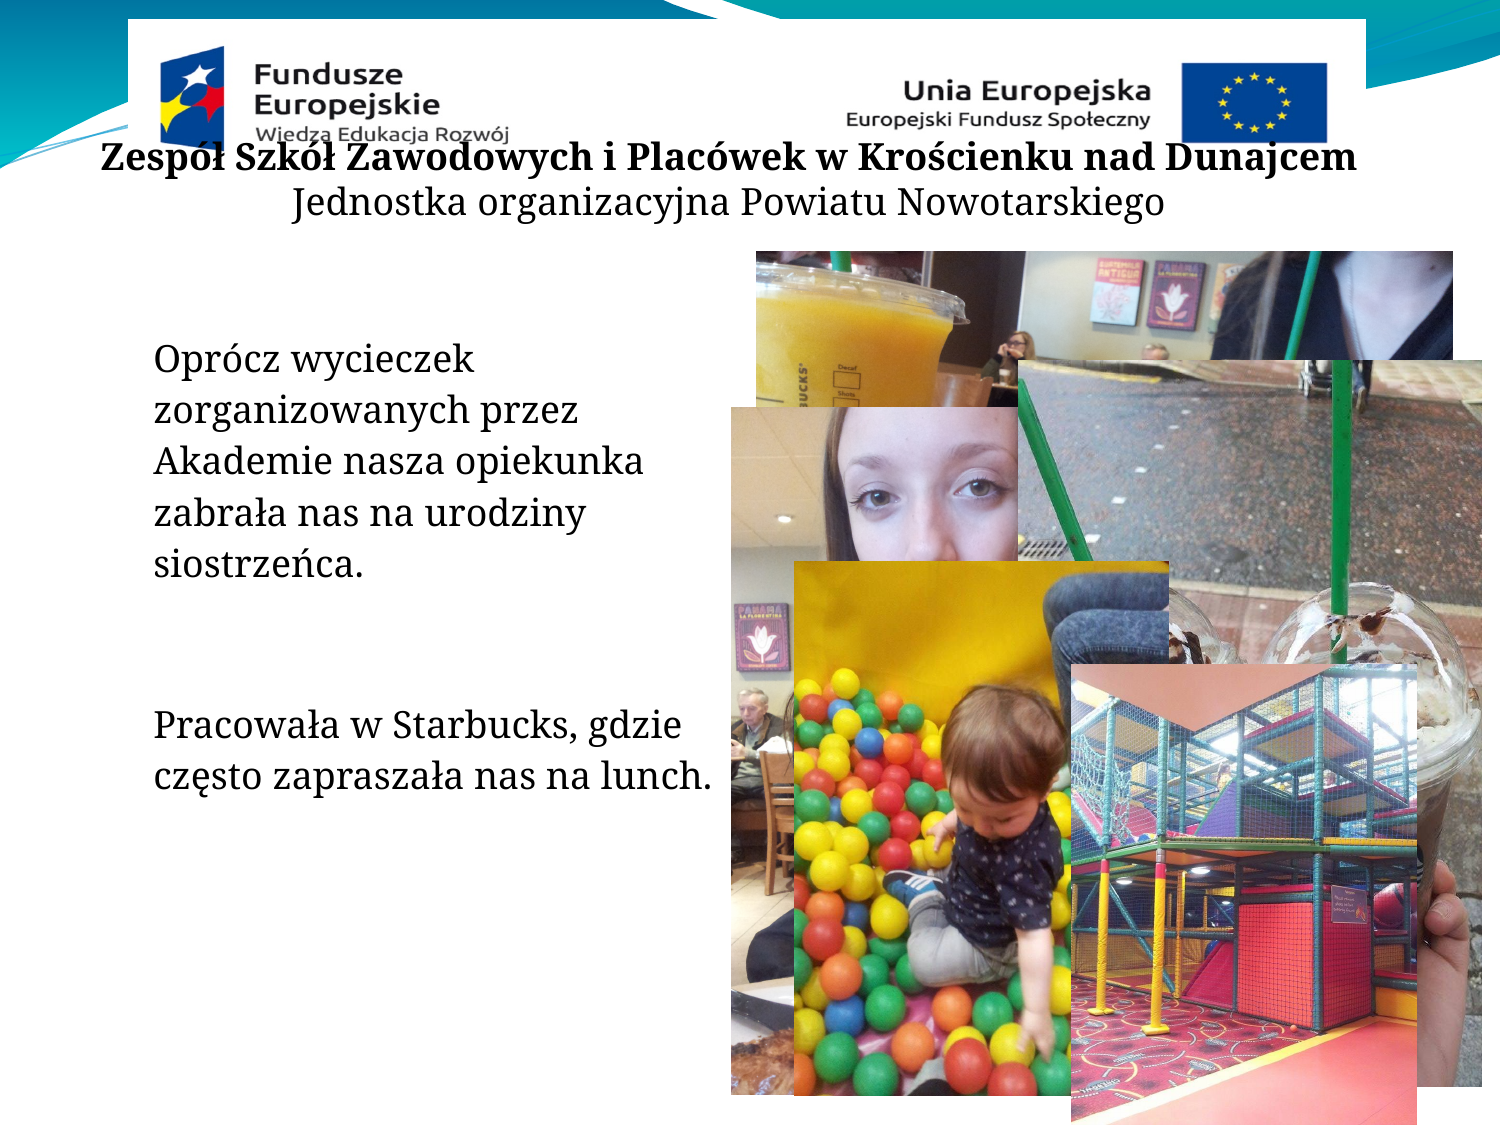

Zespół Szkół Zawodowych i Placówek w Krościenku nad Dunajcem
Jednostka organizacyjna Powiatu Nowotarskiego
# Oprócz wycieczek zorganizowanych przez Akademie nasza opiekunka zabrała nas na urodziny siostrzeńca.
Pracowała w Starbucks, gdzie często zapraszała nas na lunch.